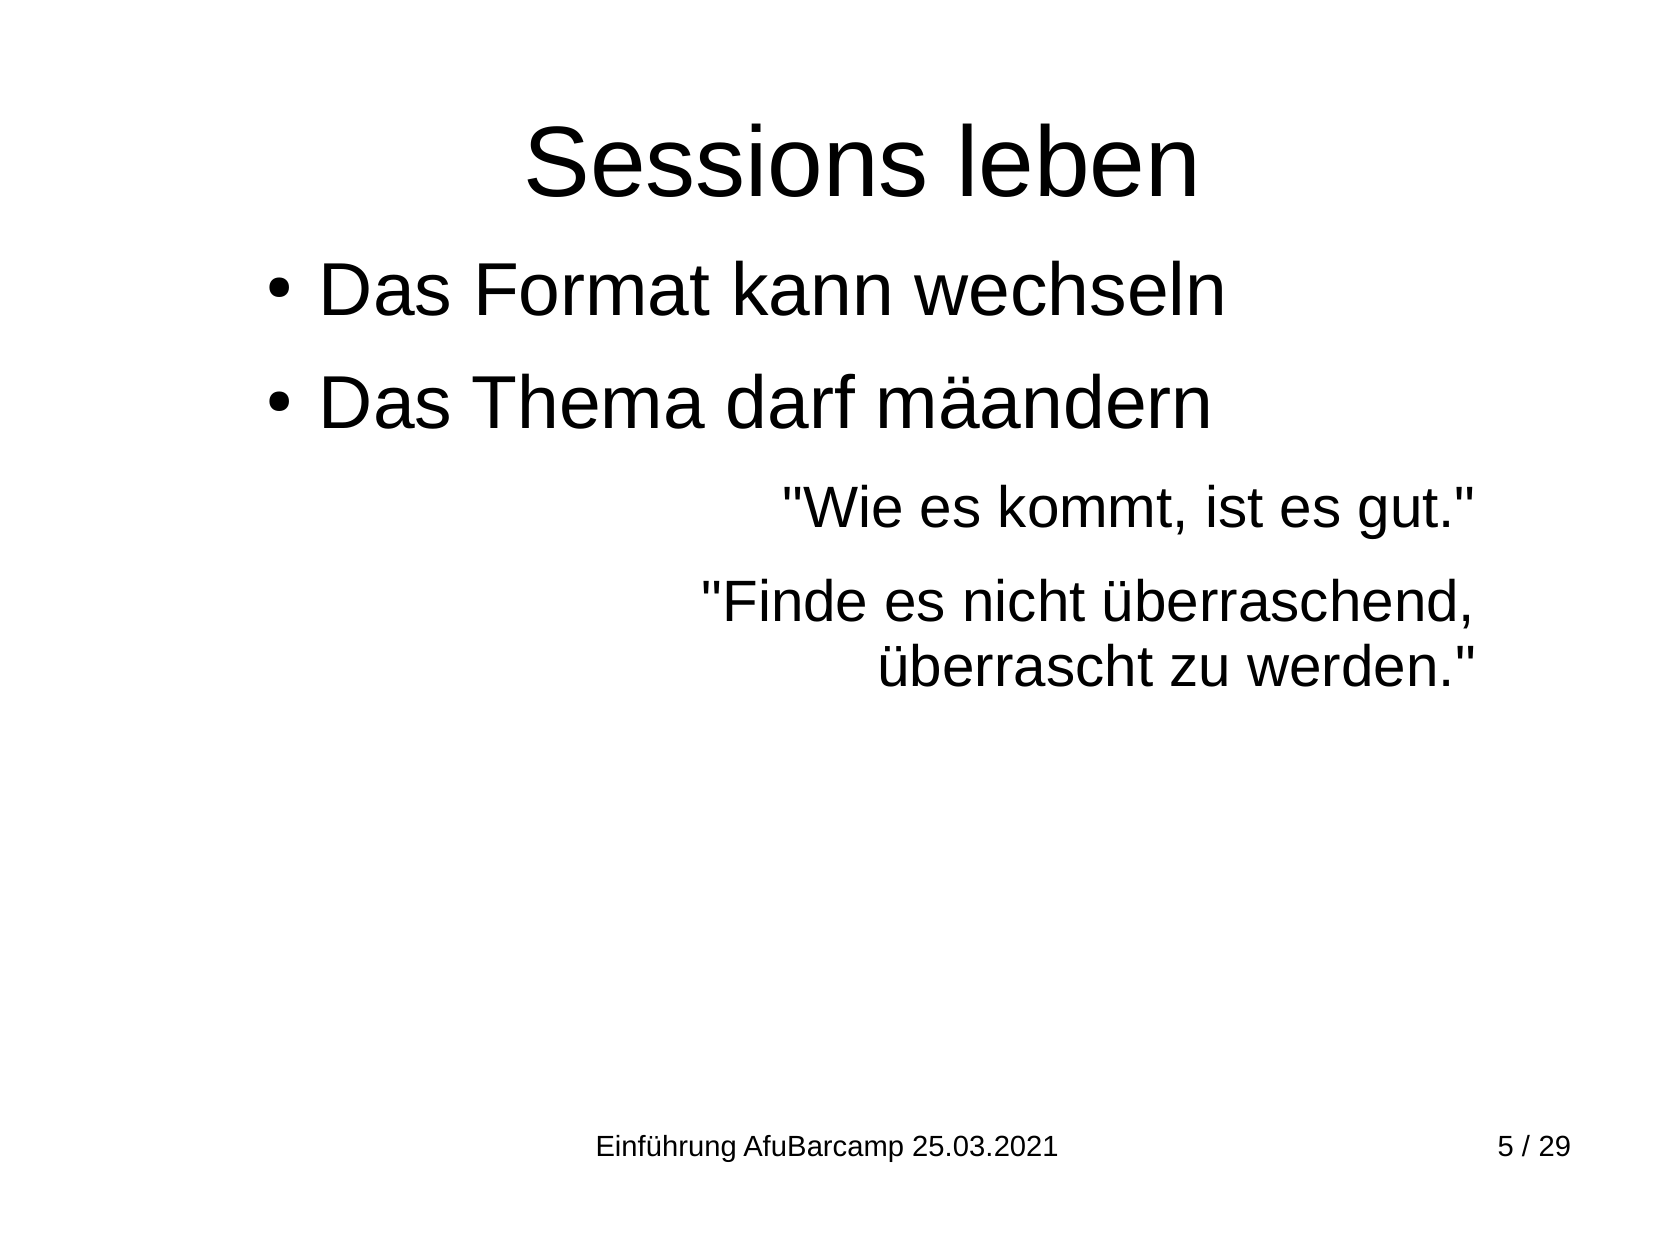

# Sessions leben
Das Format kann wechseln
Das Thema darf mäandern
"Wie es kommt, ist es gut."
"Finde es nicht überraschend,
überrascht zu werden."